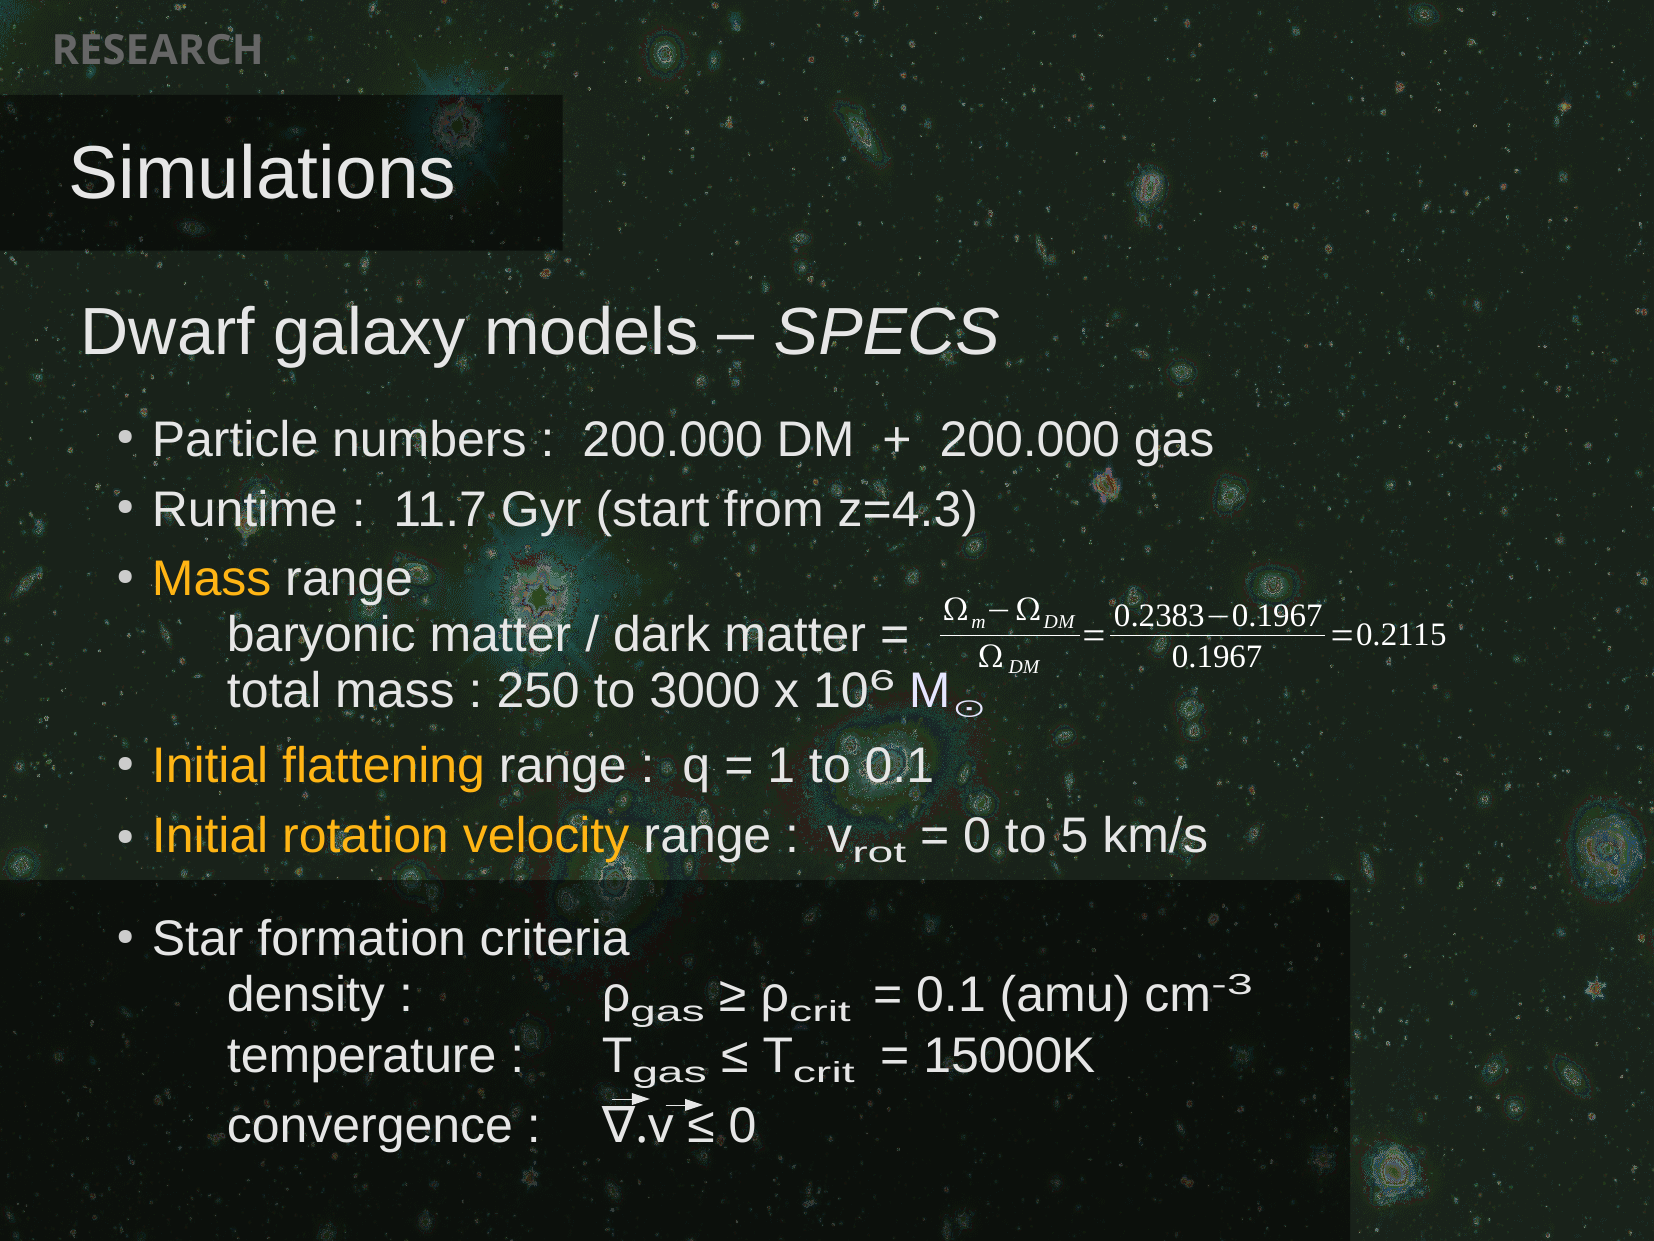

RESEARCH
# Simulations
Dwarf galaxy models – SPECS
Particle numbers : 200.000 DM + 200.000 gas
Runtime : 11.7 Gyr (start from z=4.3)
Mass range
	baryonic matter / dark matter =
	total mass : 250 to 3000 x 106 M⊙
Initial flattening range : q = 1 to 0.1
Initial rotation velocity range : vrot = 0 to 5 km/s
Star formation criteria
	density : 			ρgas ≥ ρcrit = 0.1 (amu) cm-3
	temperature : 	Tgas ≤ Tcrit = 15000K
	convergence :	∇.v ≤ 0